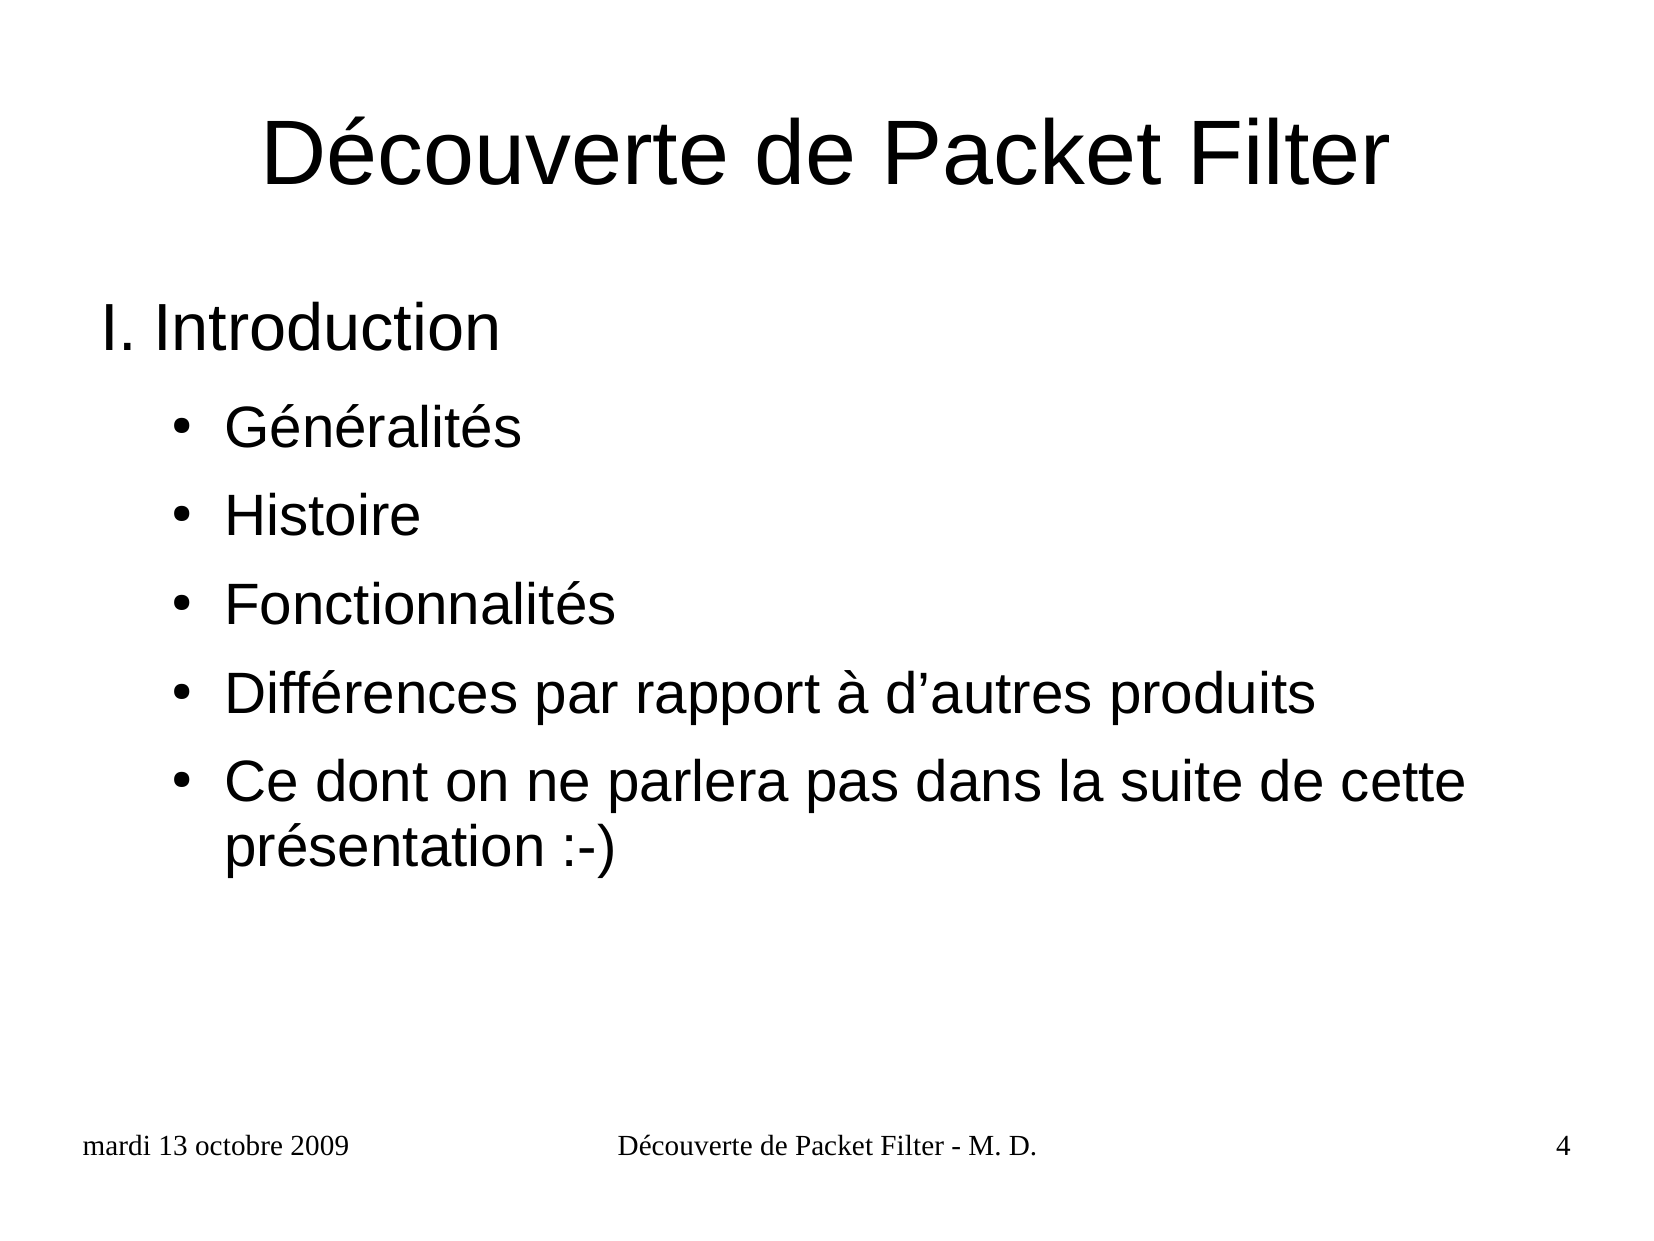

# Découverte de Packet Filter
Introduction
Généralités
Histoire
Fonctionnalités
Différences par rapport à d’autres produits
Ce dont on ne parlera pas dans la suite de cette présentation :-)
mardi 13 octobre 2009
Découverte de Packet Filter - M. D.
4